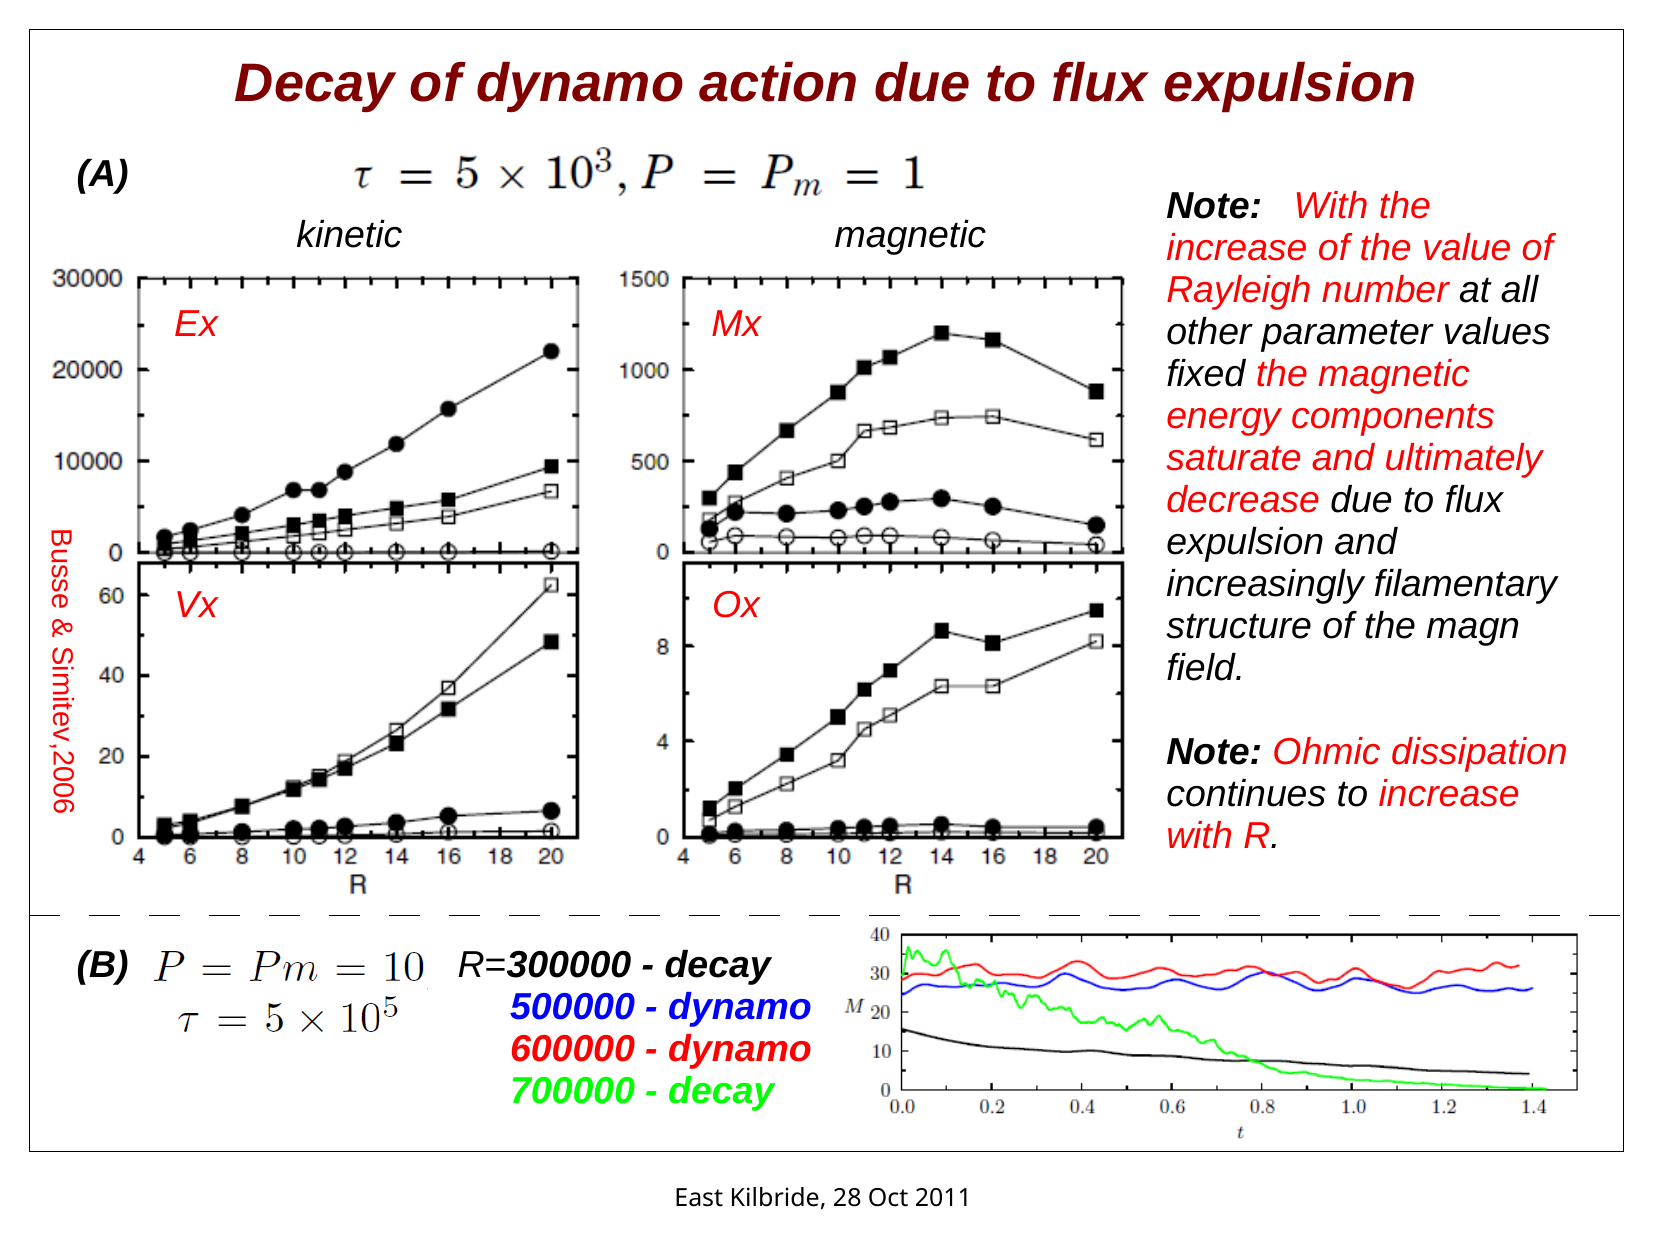

Decay of dynamo action due to flux expulsion
(A)
Note: With the increase of the value of Rayleigh number at all other parameter values fixed the magnetic energy components saturate and ultimately decrease due to flux expulsion and increasingly filamentary structure of the magn field.
Note: Ohmic dissipation continues to increase with R.
kinetic
magnetic
Ex
Mx
Vx
Ox
Busse & Simitev,2006
(B)
R=300000 - decay
 500000 - dynamo
 600000 - dynamo
 700000 - decay
East Kilbride, 28 Oct 2011